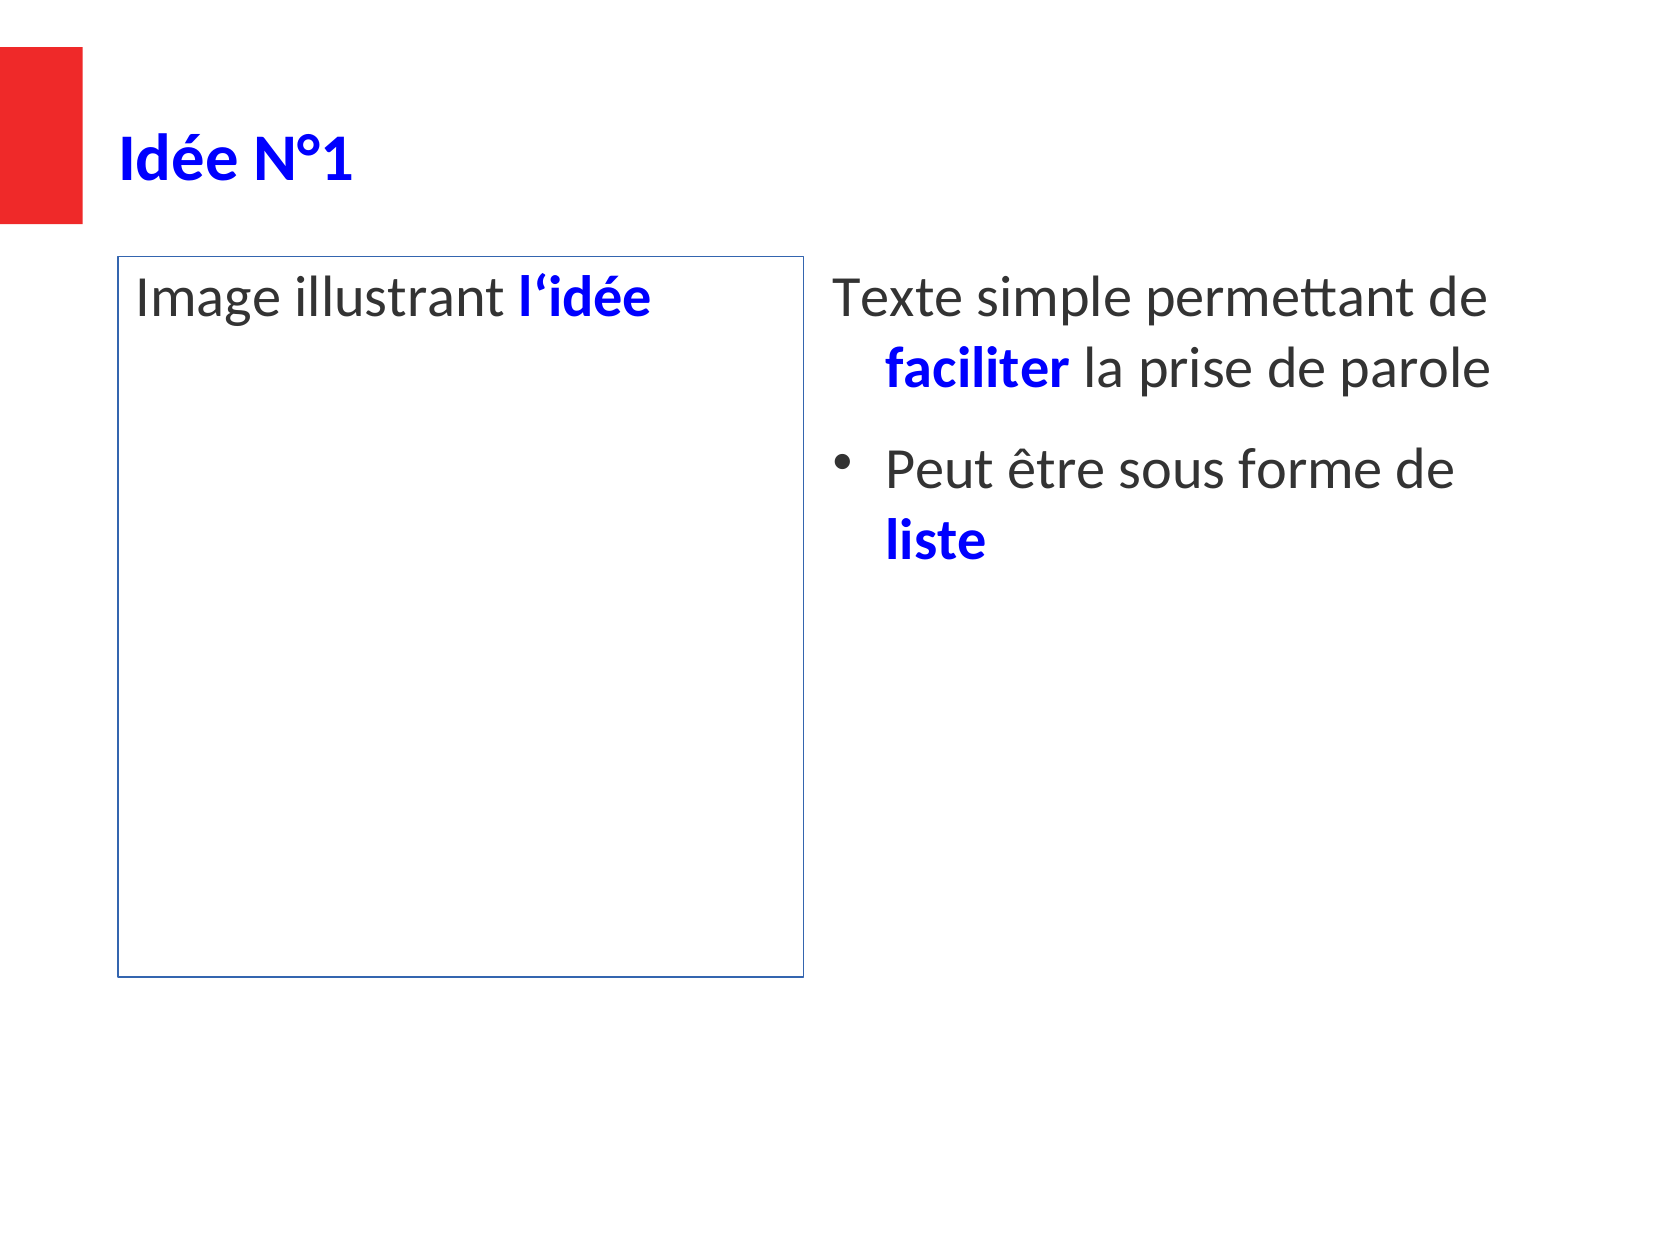

# Idée N°1
Image illustrant l‘idée
Texte simple permettant de faciliter la prise de parole
Peut être sous forme de liste